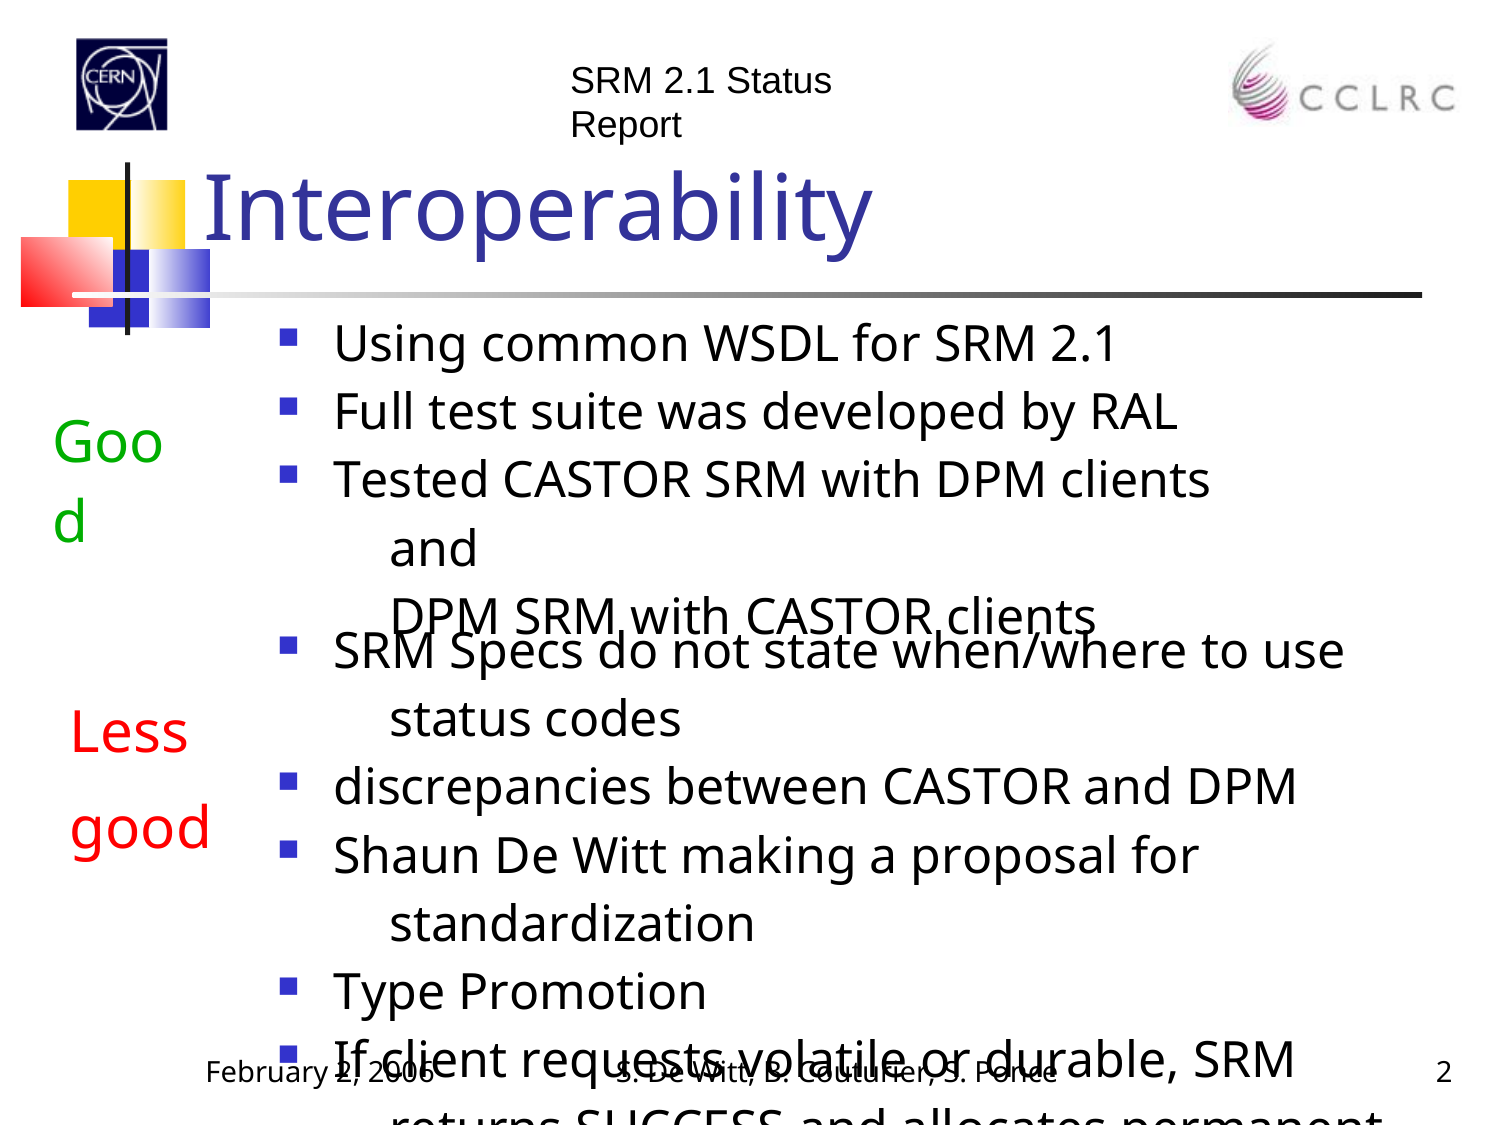

# Interoperability
Using common WSDL for SRM 2.1
Full test suite was developed by RAL
Tested CASTOR SRM with DPM clients and
DPM SRM with CASTOR clients
Good
SRM Specs do not state when/where to use status codes
discrepancies between CASTOR and DPM
Shaun De Witt making a proposal for standardization
Type Promotion
If client requests volatile or durable, SRM returns SUCCESS and allocates permanent space
Less
good
SRM 2.1 Status Report
2